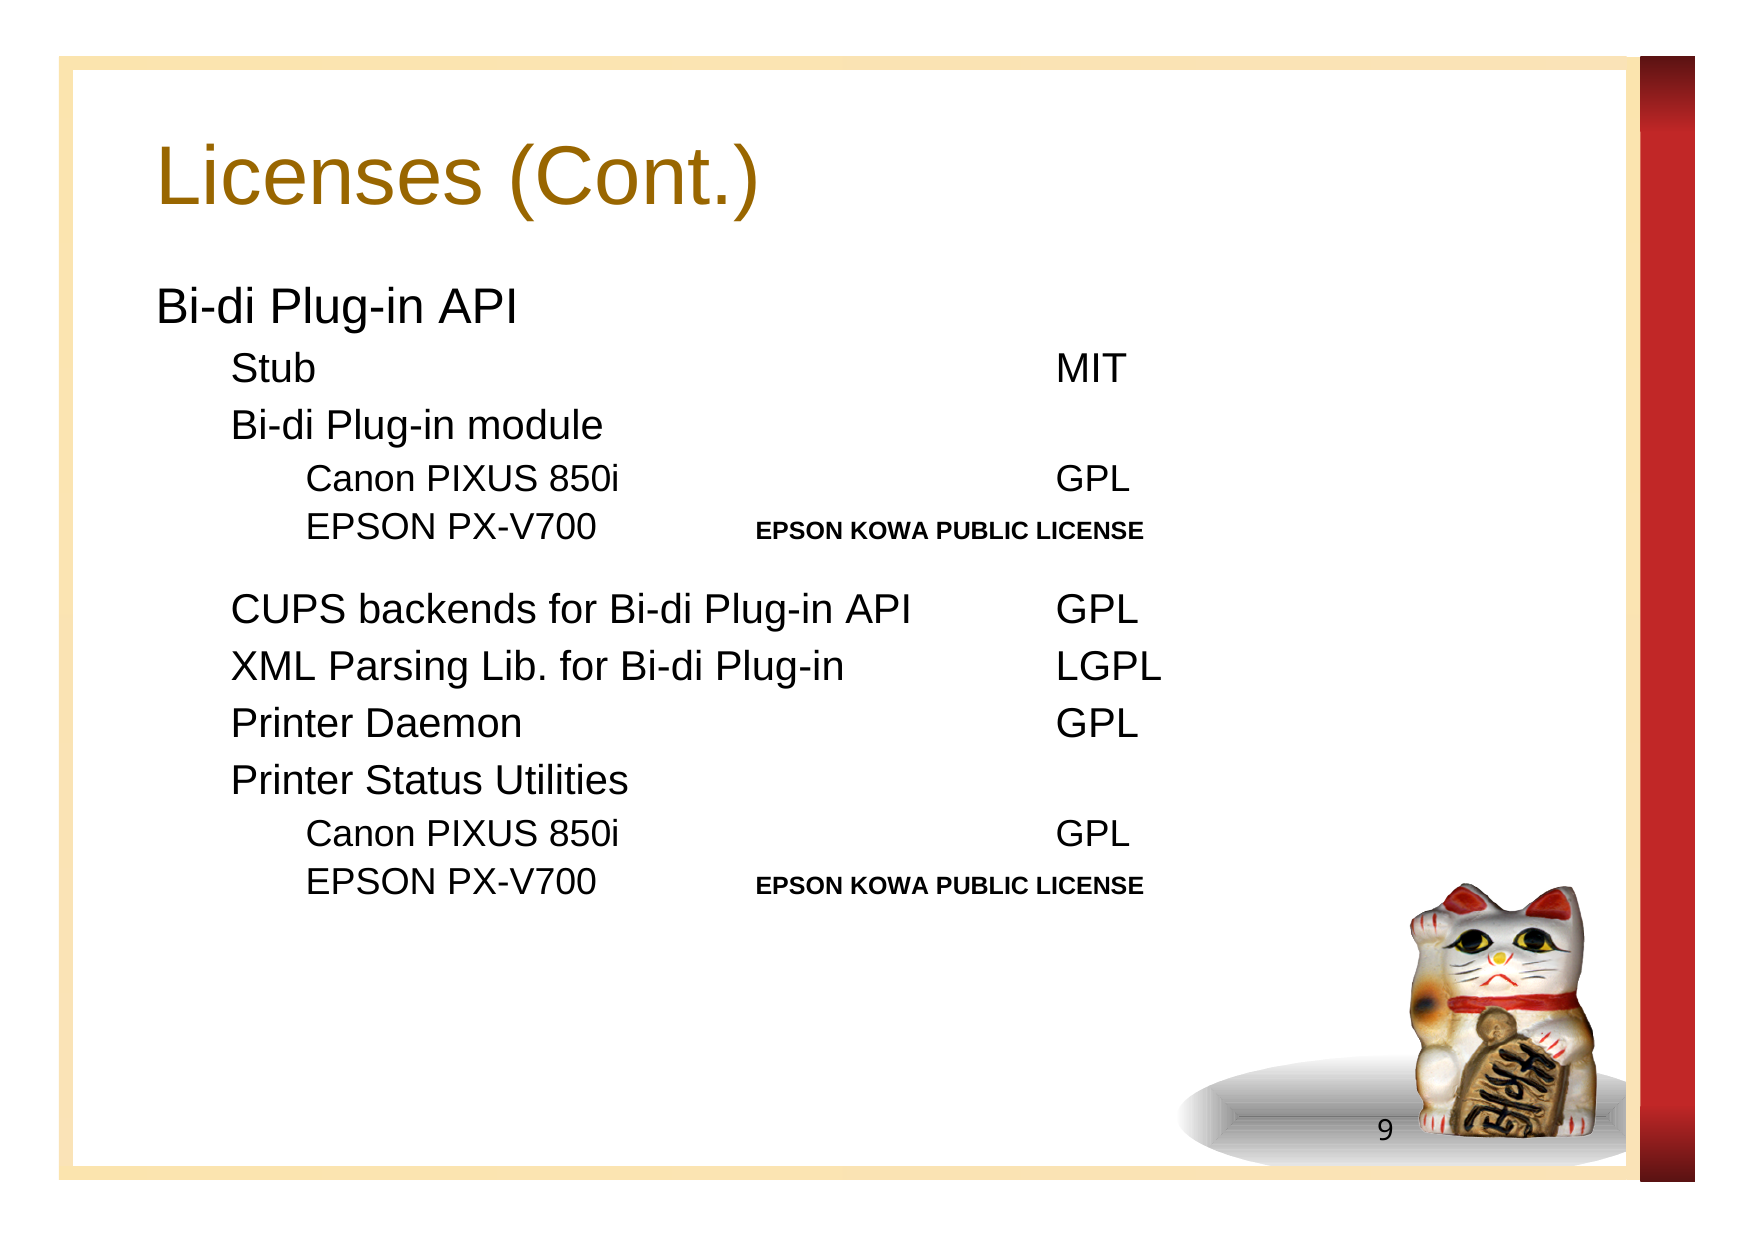

# Licenses (Cont.)
Bi-di Plug-in API
Stub					MIT
Bi-di Plug-in module
Canon PIXUS 850i			GPL
EPSON PX-V700		EPSON KOWA PUBLIC LICENSE
CUPS backends for Bi-di Plug-in API	GPL
XML Parsing Lib. for Bi-di Plug-in		LGPL
Printer Daemon				GPL
Printer Status Utilities
Canon PIXUS 850i			GPL
EPSON PX-V700		EPSON KOWA PUBLIC LICENSE
9